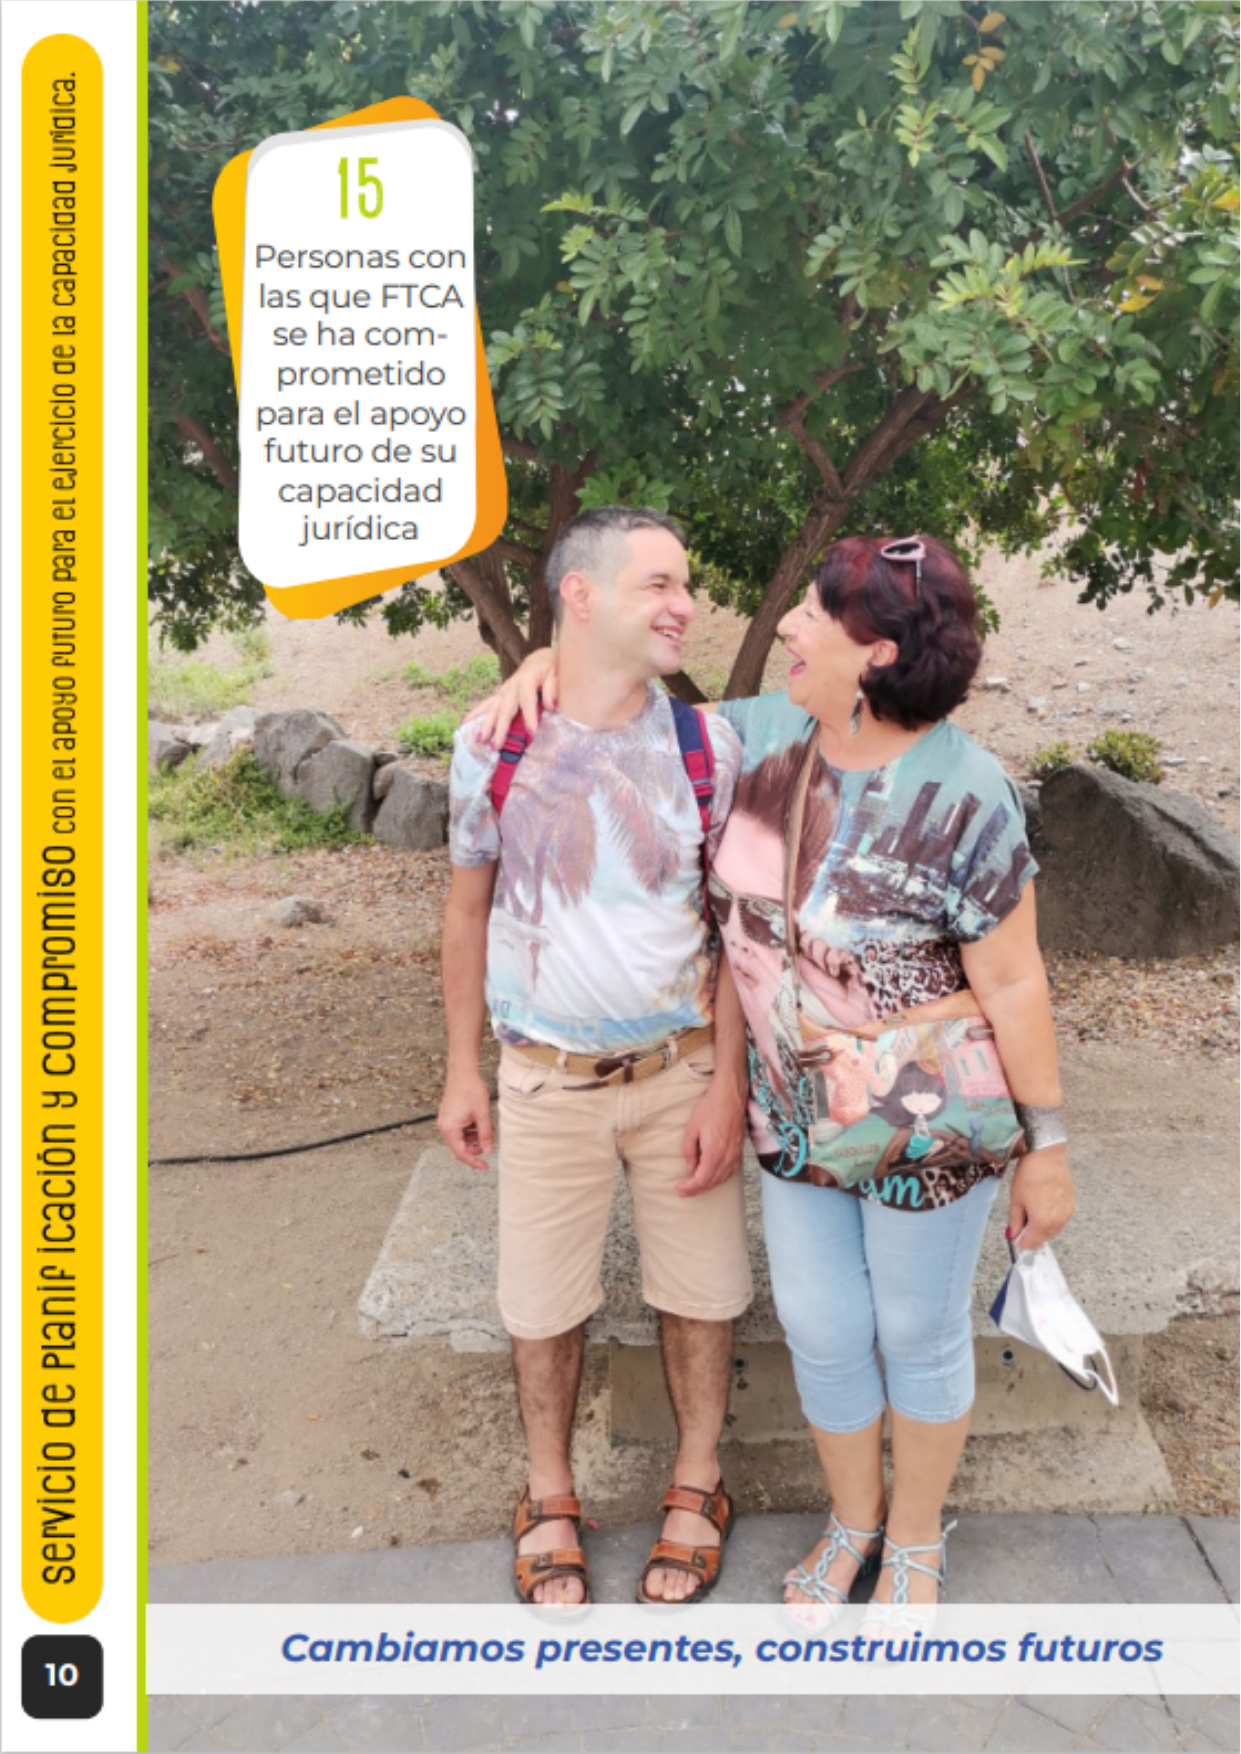

Personas con
las que FTCA
se ha com-
prometido
para el apoyo
futuro de su
capacidad
jurídica
Cambiamos presentes, construimos futuros
10